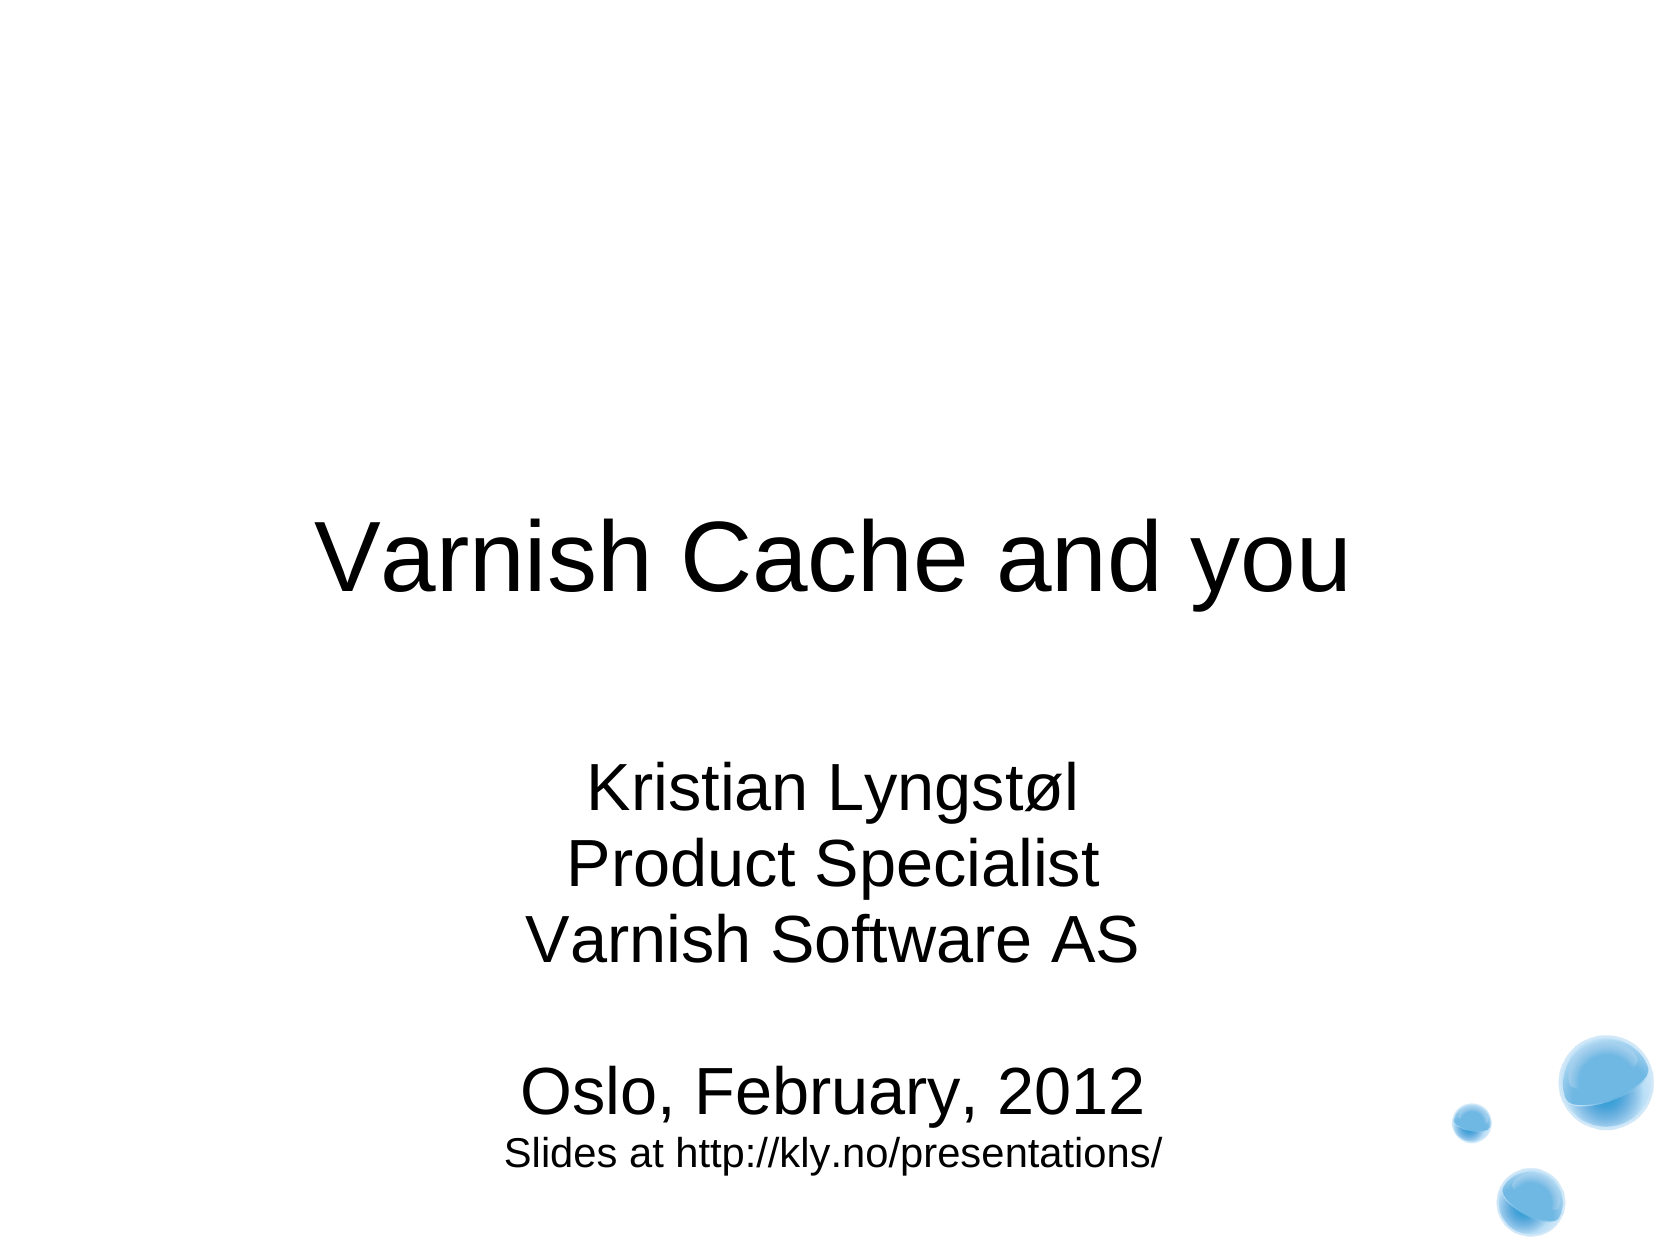

# Varnish Cache and you
Kristian Lyngstøl
Product Specialist
Varnish Software AS
Oslo, February, 2012
Slides at http://kly.no/presentations/